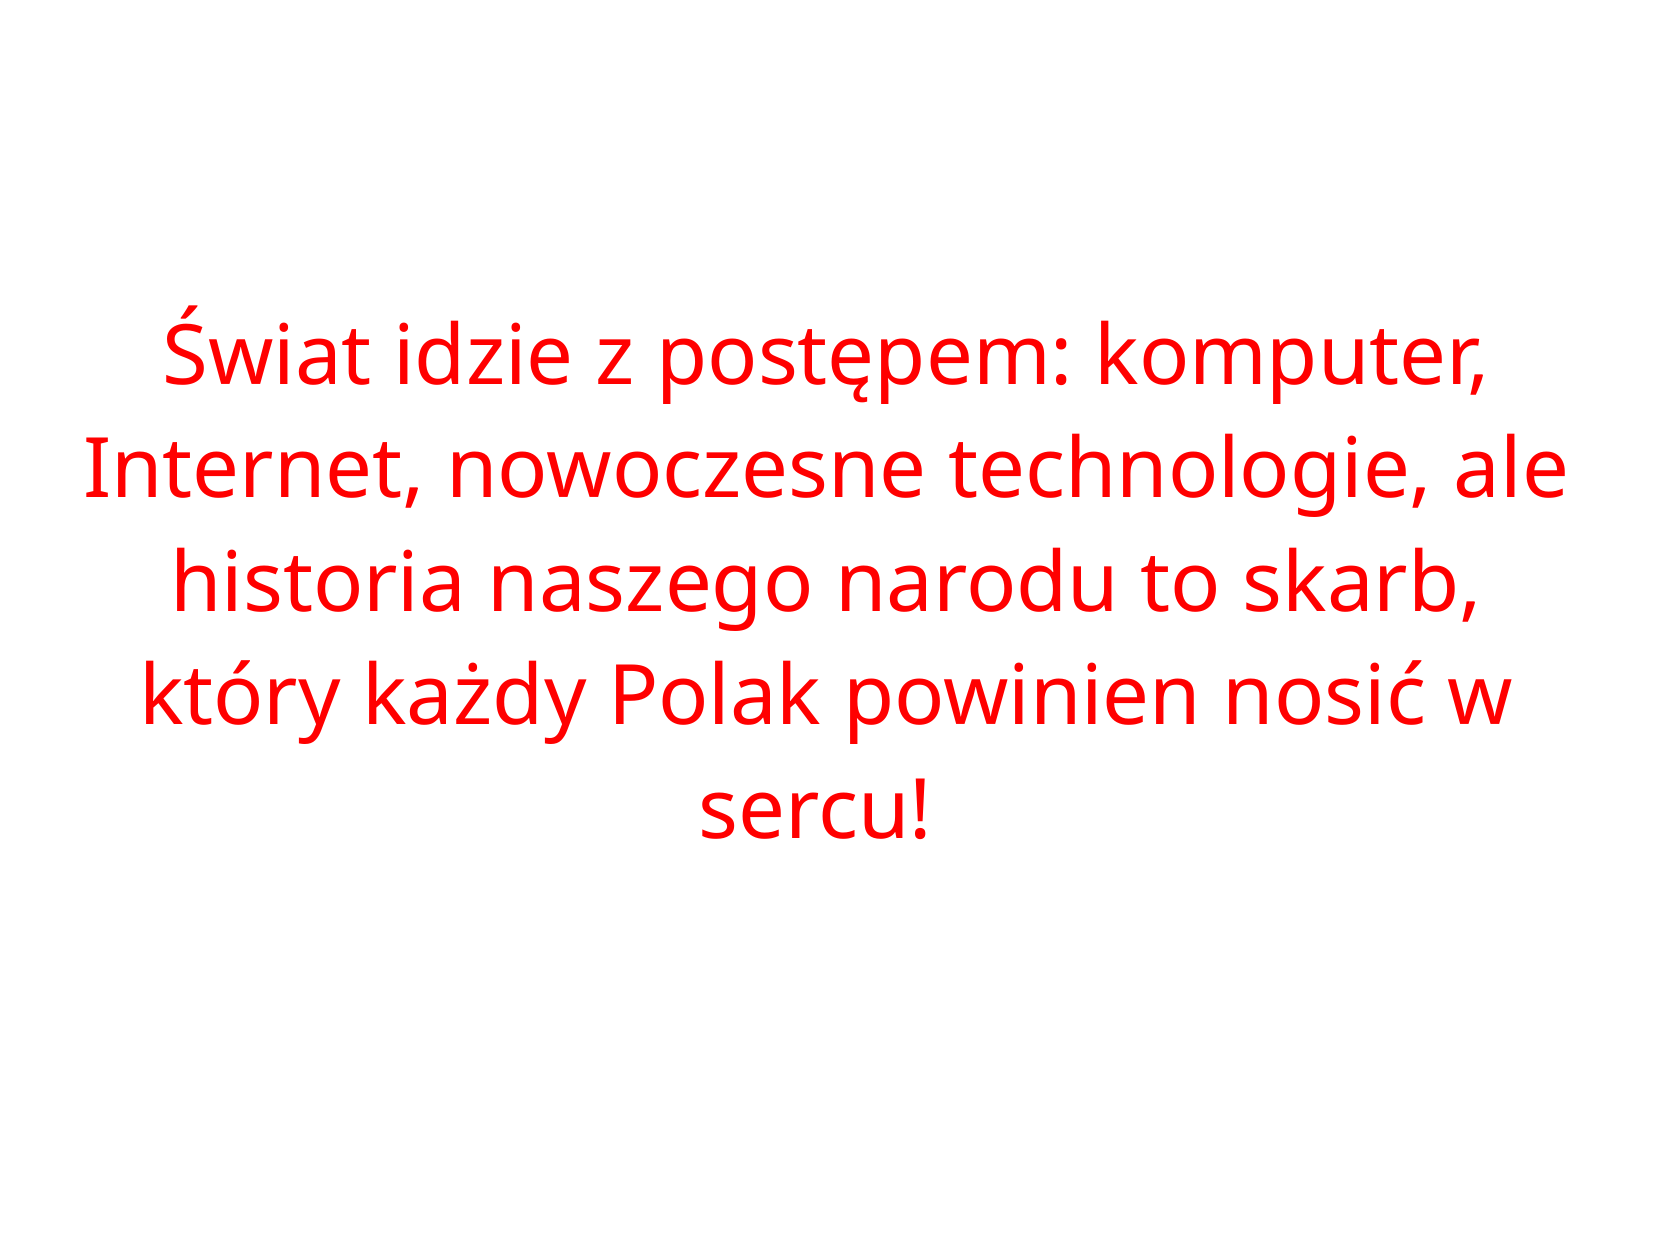

# Świat idzie z postępem: komputer, Internet, nowoczesne technologie, ale historia naszego narodu to skarb, który każdy Polak powinien nosić w sercu!